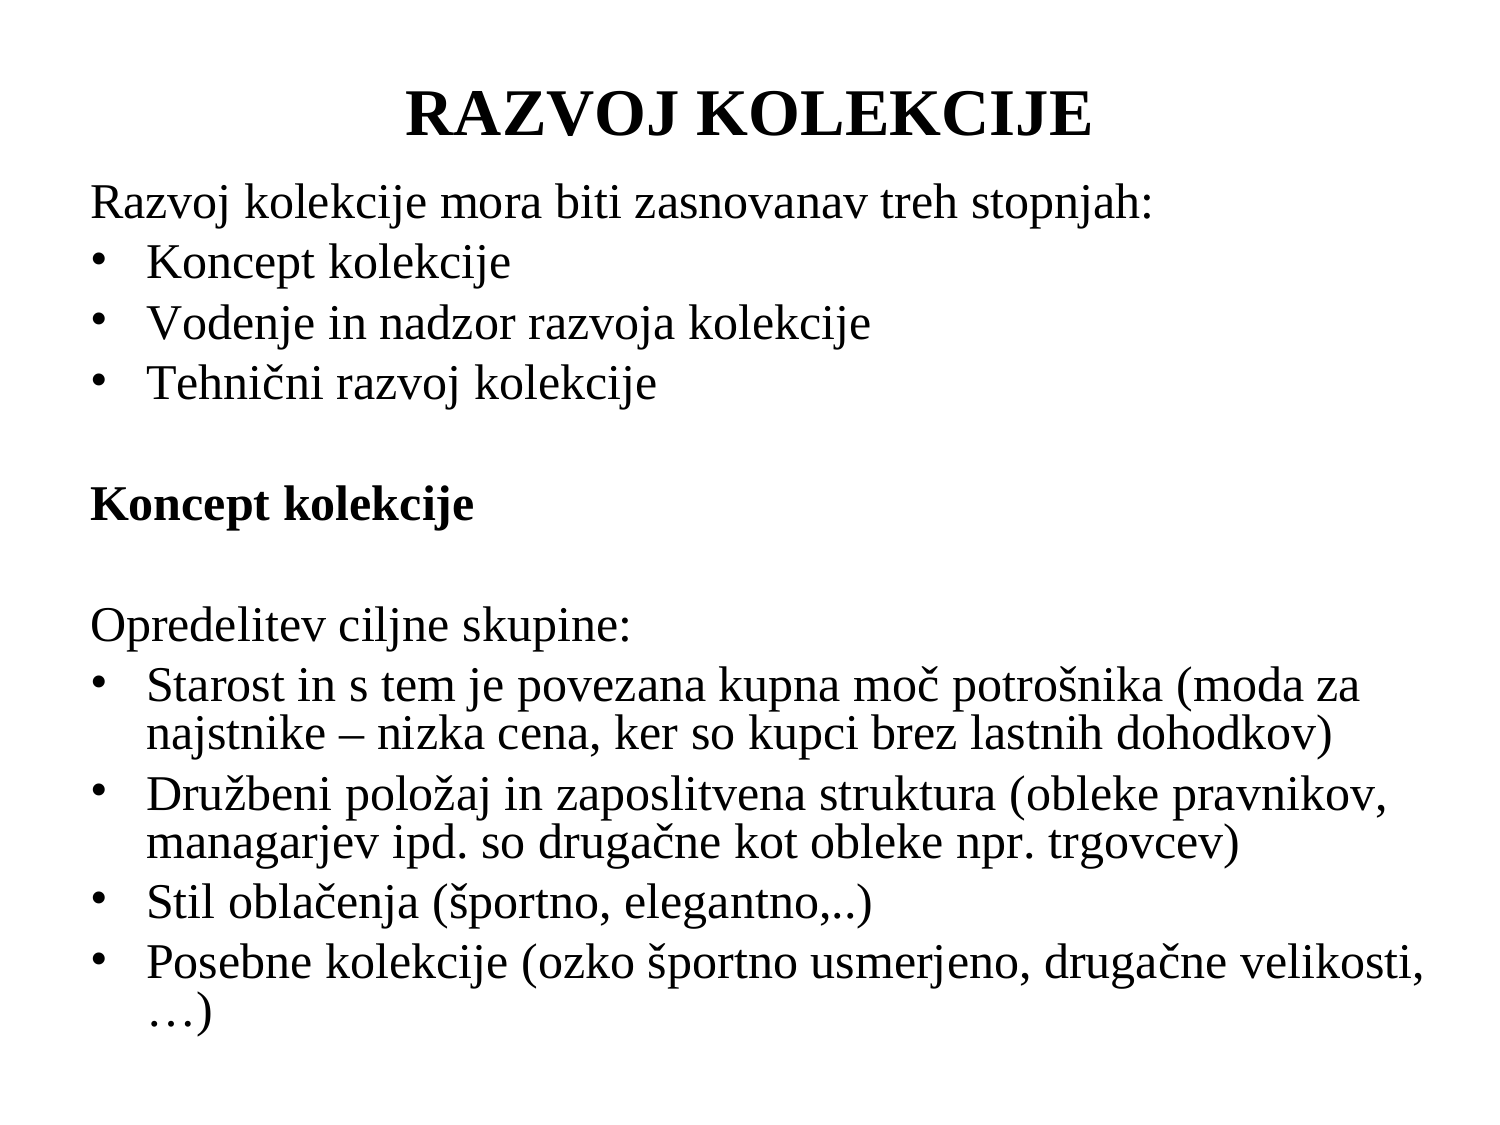

# RAZVOJ KOLEKCIJE
Razvoj kolekcije mora biti zasnovanav treh stopnjah:
Koncept kolekcije
Vodenje in nadzor razvoja kolekcije
Tehnični razvoj kolekcije
Koncept kolekcije
Opredelitev ciljne skupine:
Starost in s tem je povezana kupna moč potrošnika (moda za najstnike – nizka cena, ker so kupci brez lastnih dohodkov)
Družbeni položaj in zaposlitvena struktura (obleke pravnikov, managarjev ipd. so drugačne kot obleke npr. trgovcev)
Stil oblačenja (športno, elegantno,..)
Posebne kolekcije (ozko športno usmerjeno, drugačne velikosti, …)